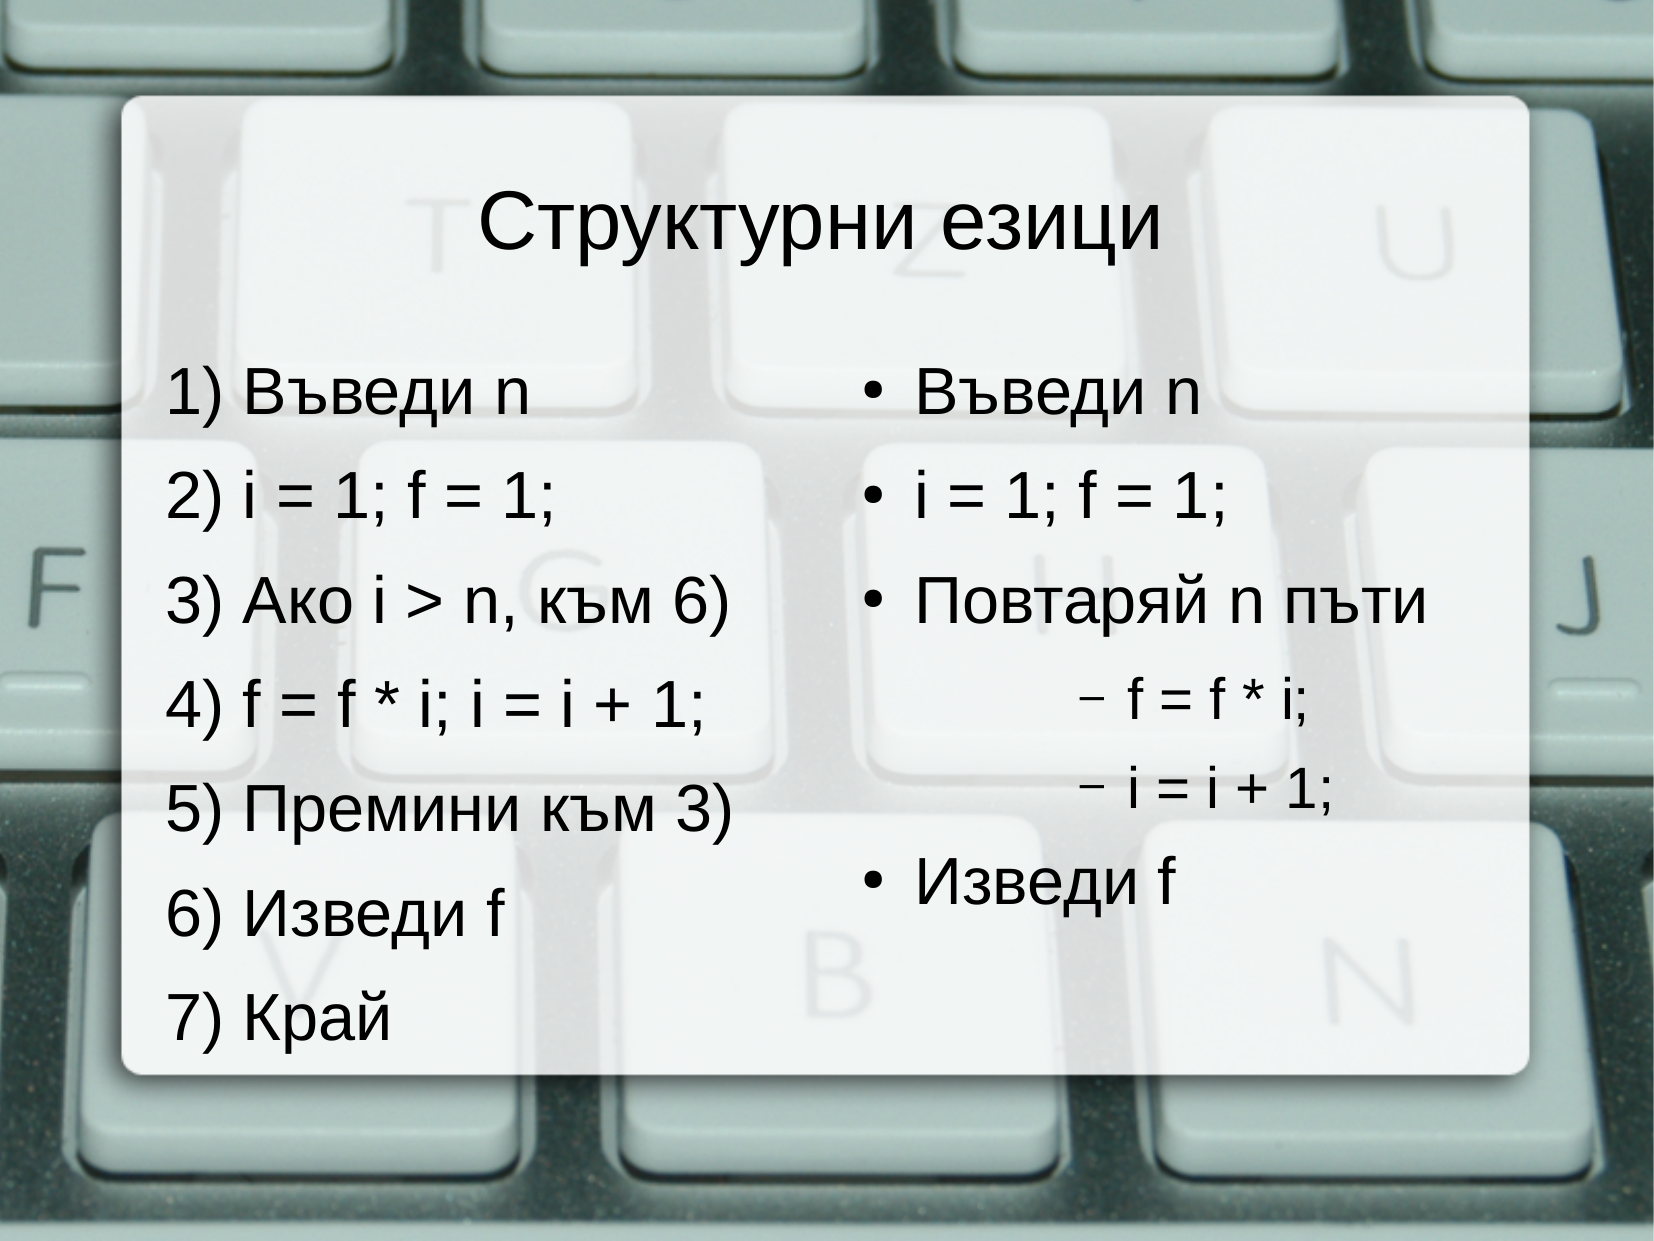

# Структурни езици
 Въведи n
 i = 1; f = 1;
 Ако i > n, към 6)
 f = f * i; i = i + 1;
 Премини към 3)
 Изведи f
 Край
Въведи n
i = 1; f = 1;
Повтаряй n пъти
f = f * i;
i = i + 1;
Изведи f